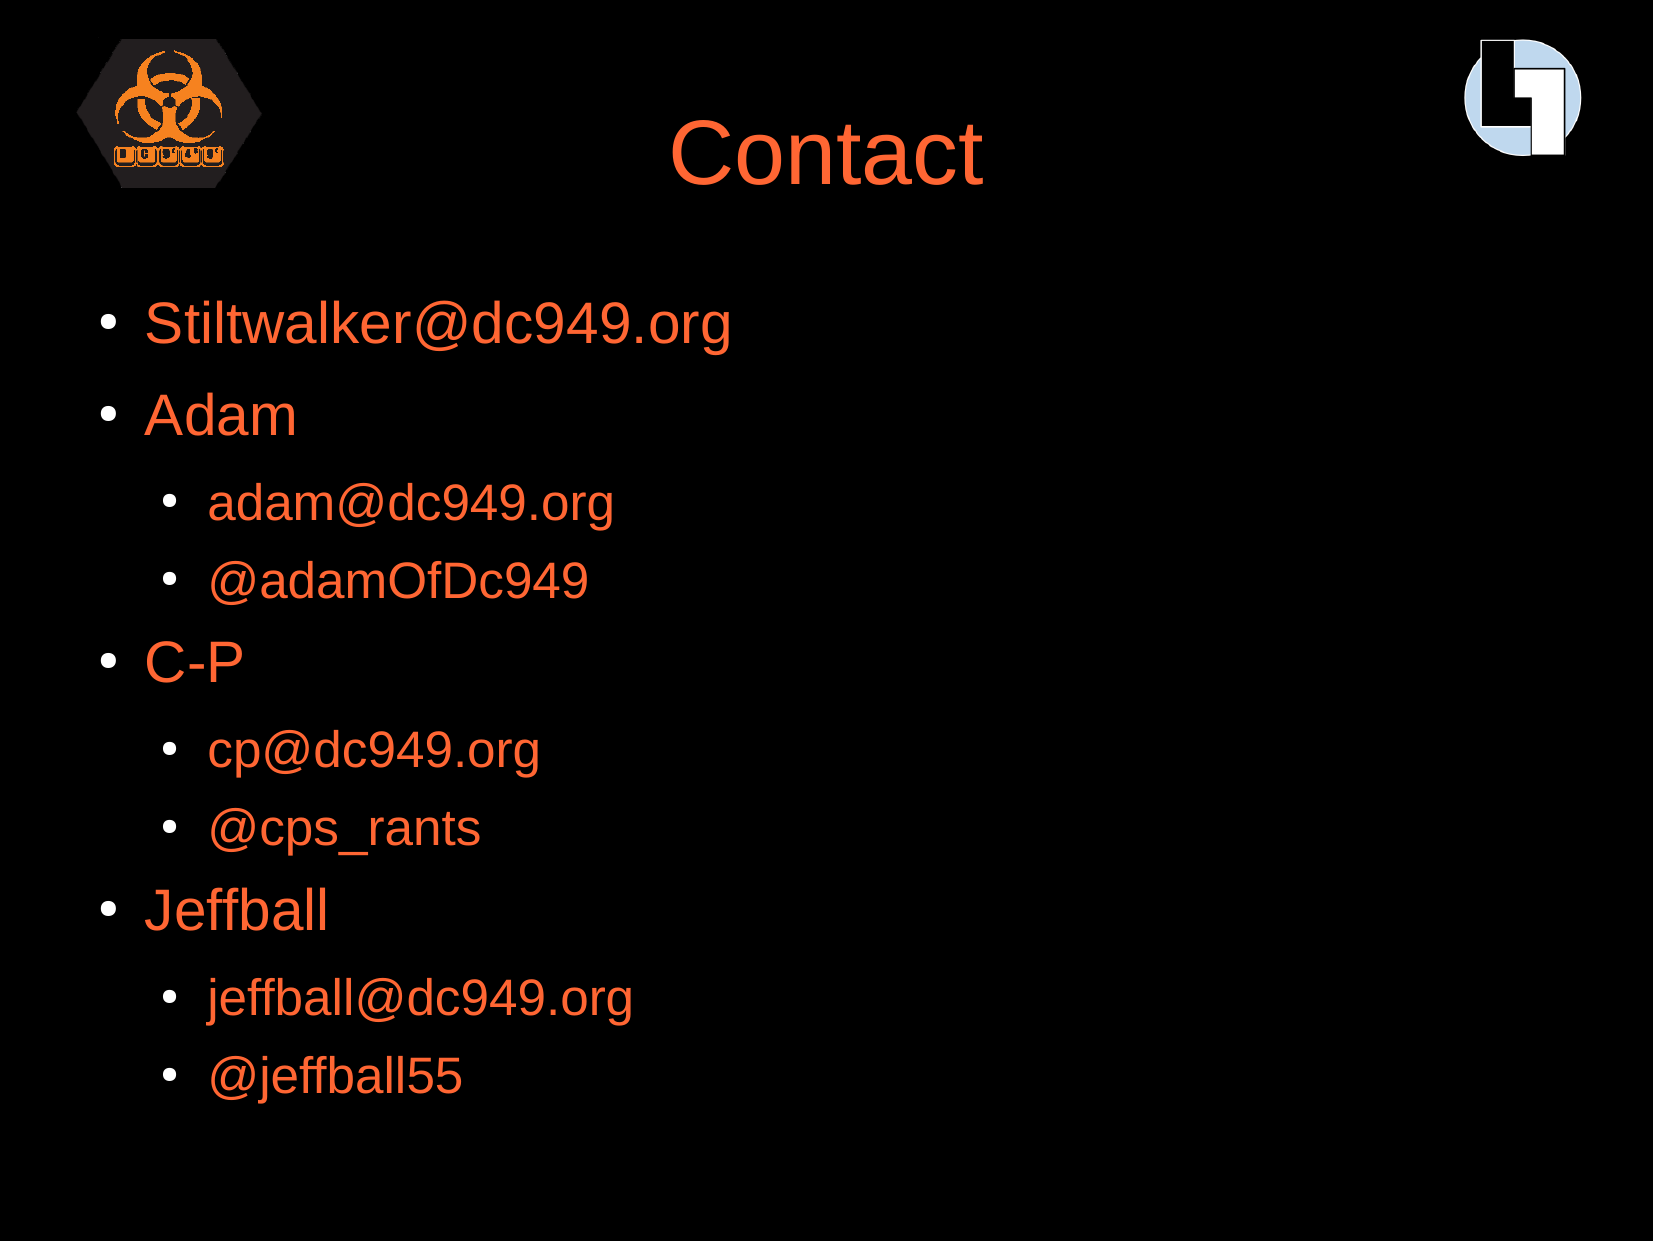

# Contact
Stiltwalker@dc949.org
Adam
adam@dc949.org
@adamOfDc949
C-P
cp@dc949.org
@cps_rants
Jeffball
jeffball@dc949.org
@jeffball55